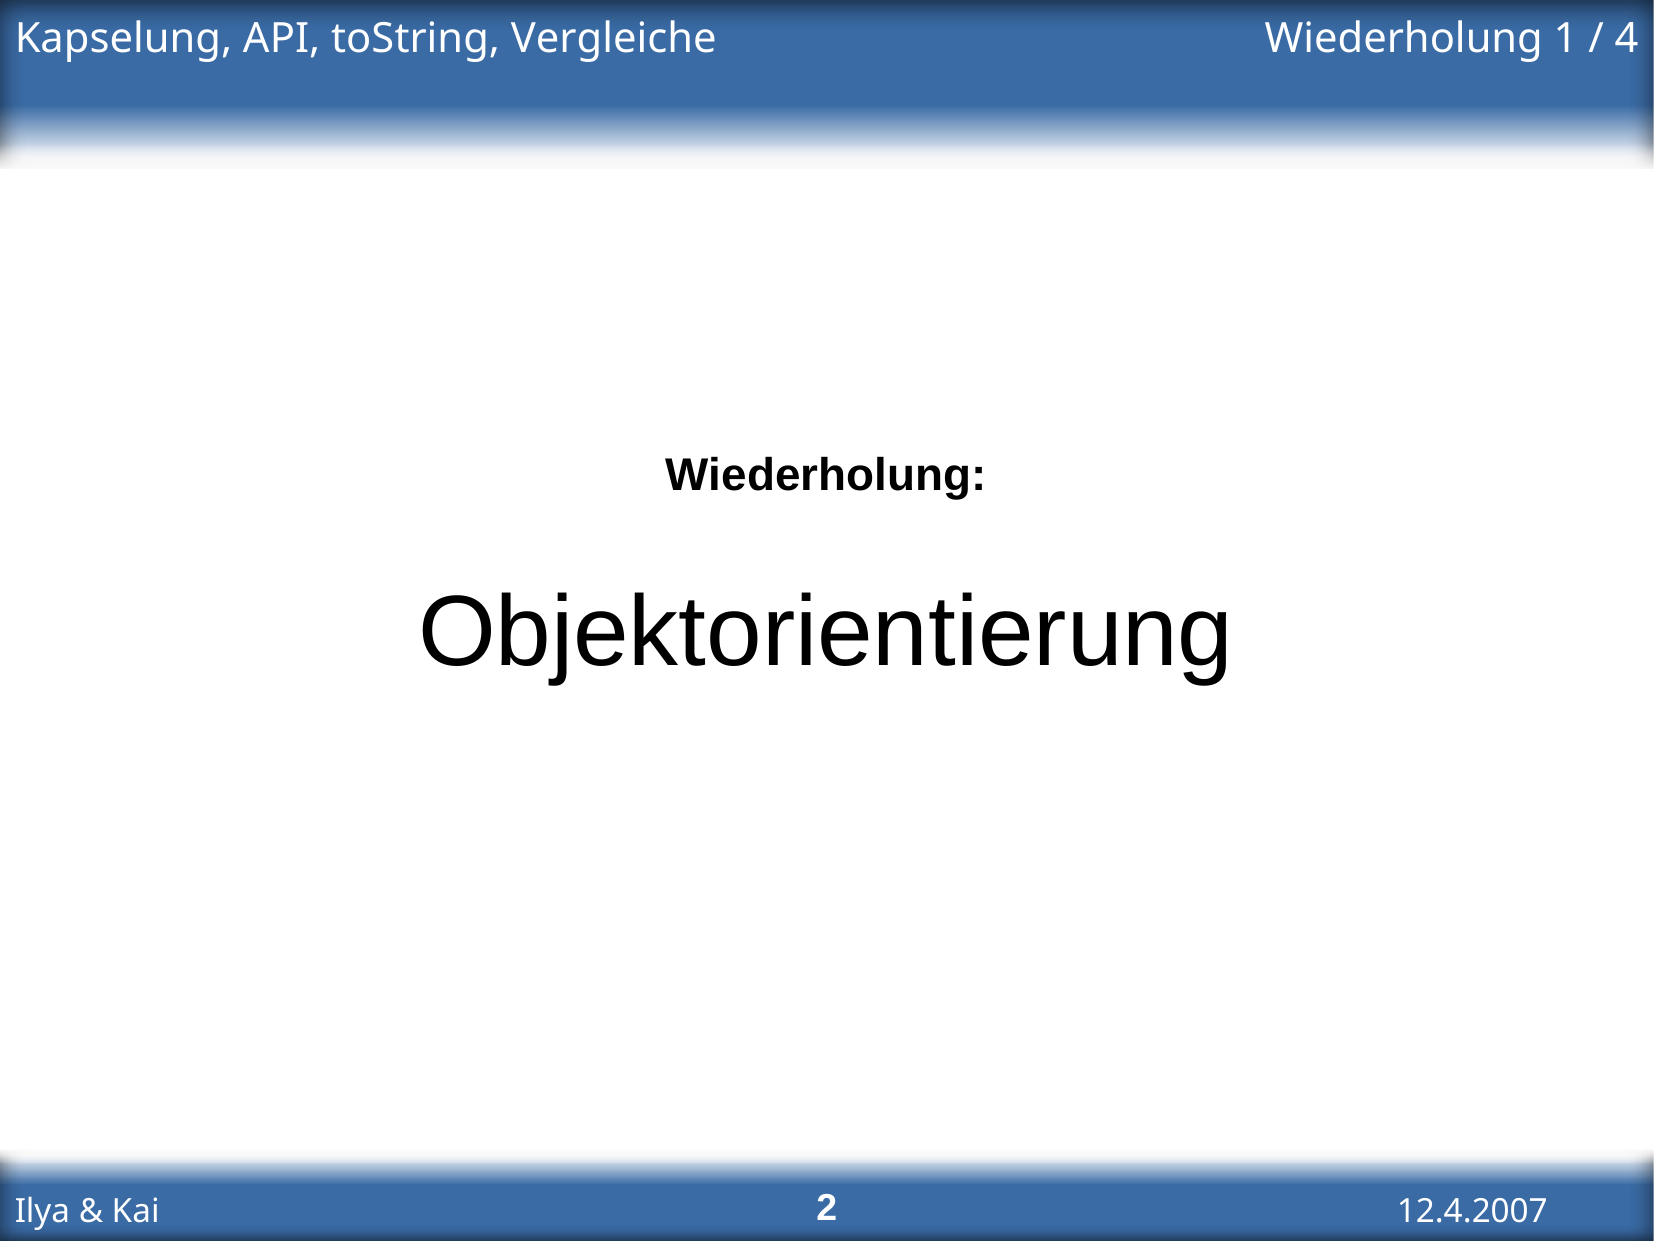

Wiederholung 1 / 4
Wiederholung:
Objektorientierung
2